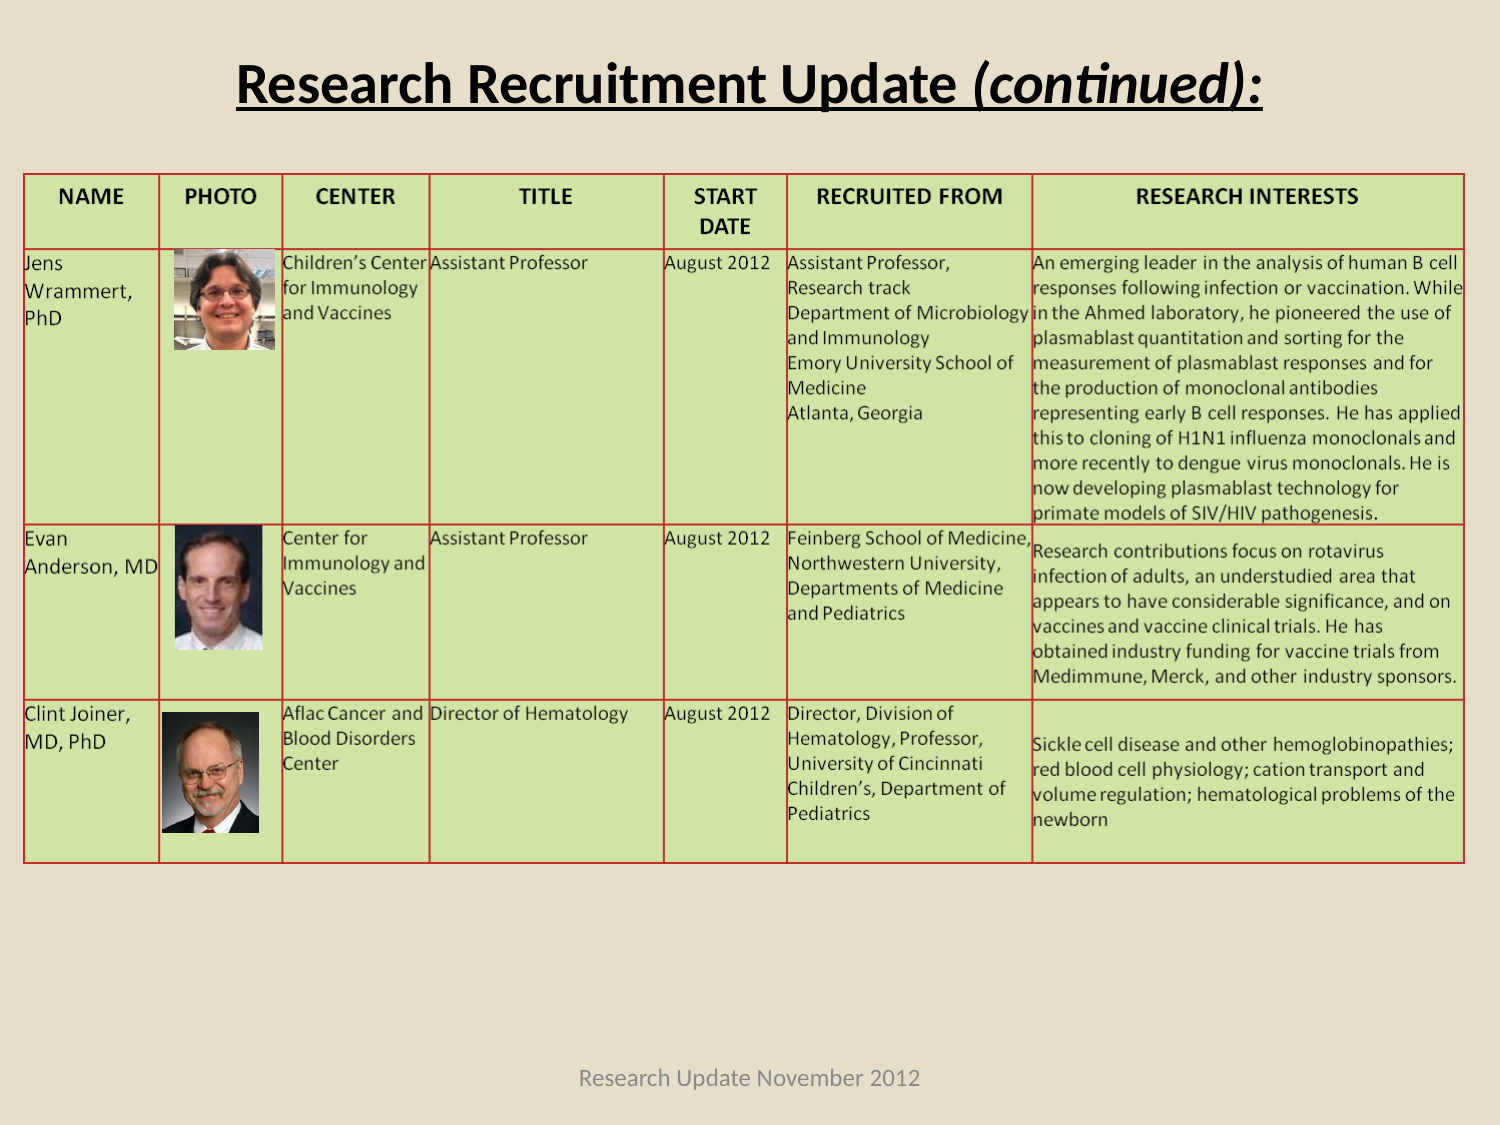

Research Recruitment Update (continued):
Research Update November 2012